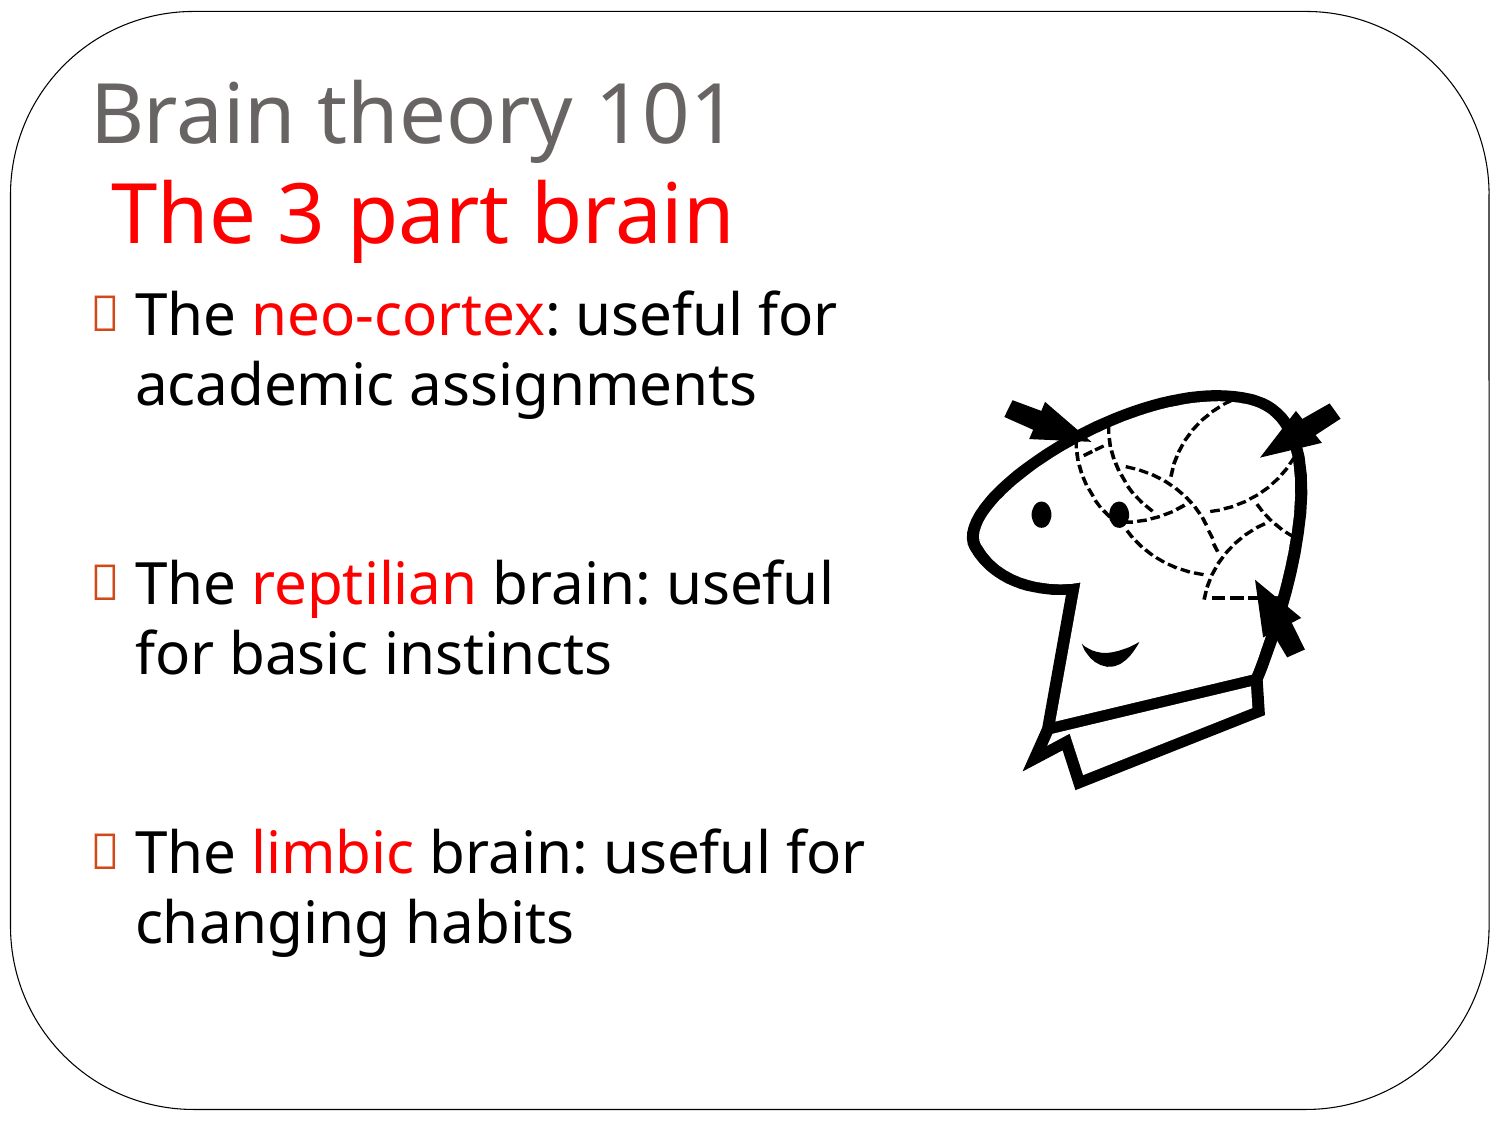

# Brain theory 101 The 3 part brain
The neo-cortex: useful for academic assignments
The reptilian brain: useful for basic instincts
The limbic brain: useful for changing habits